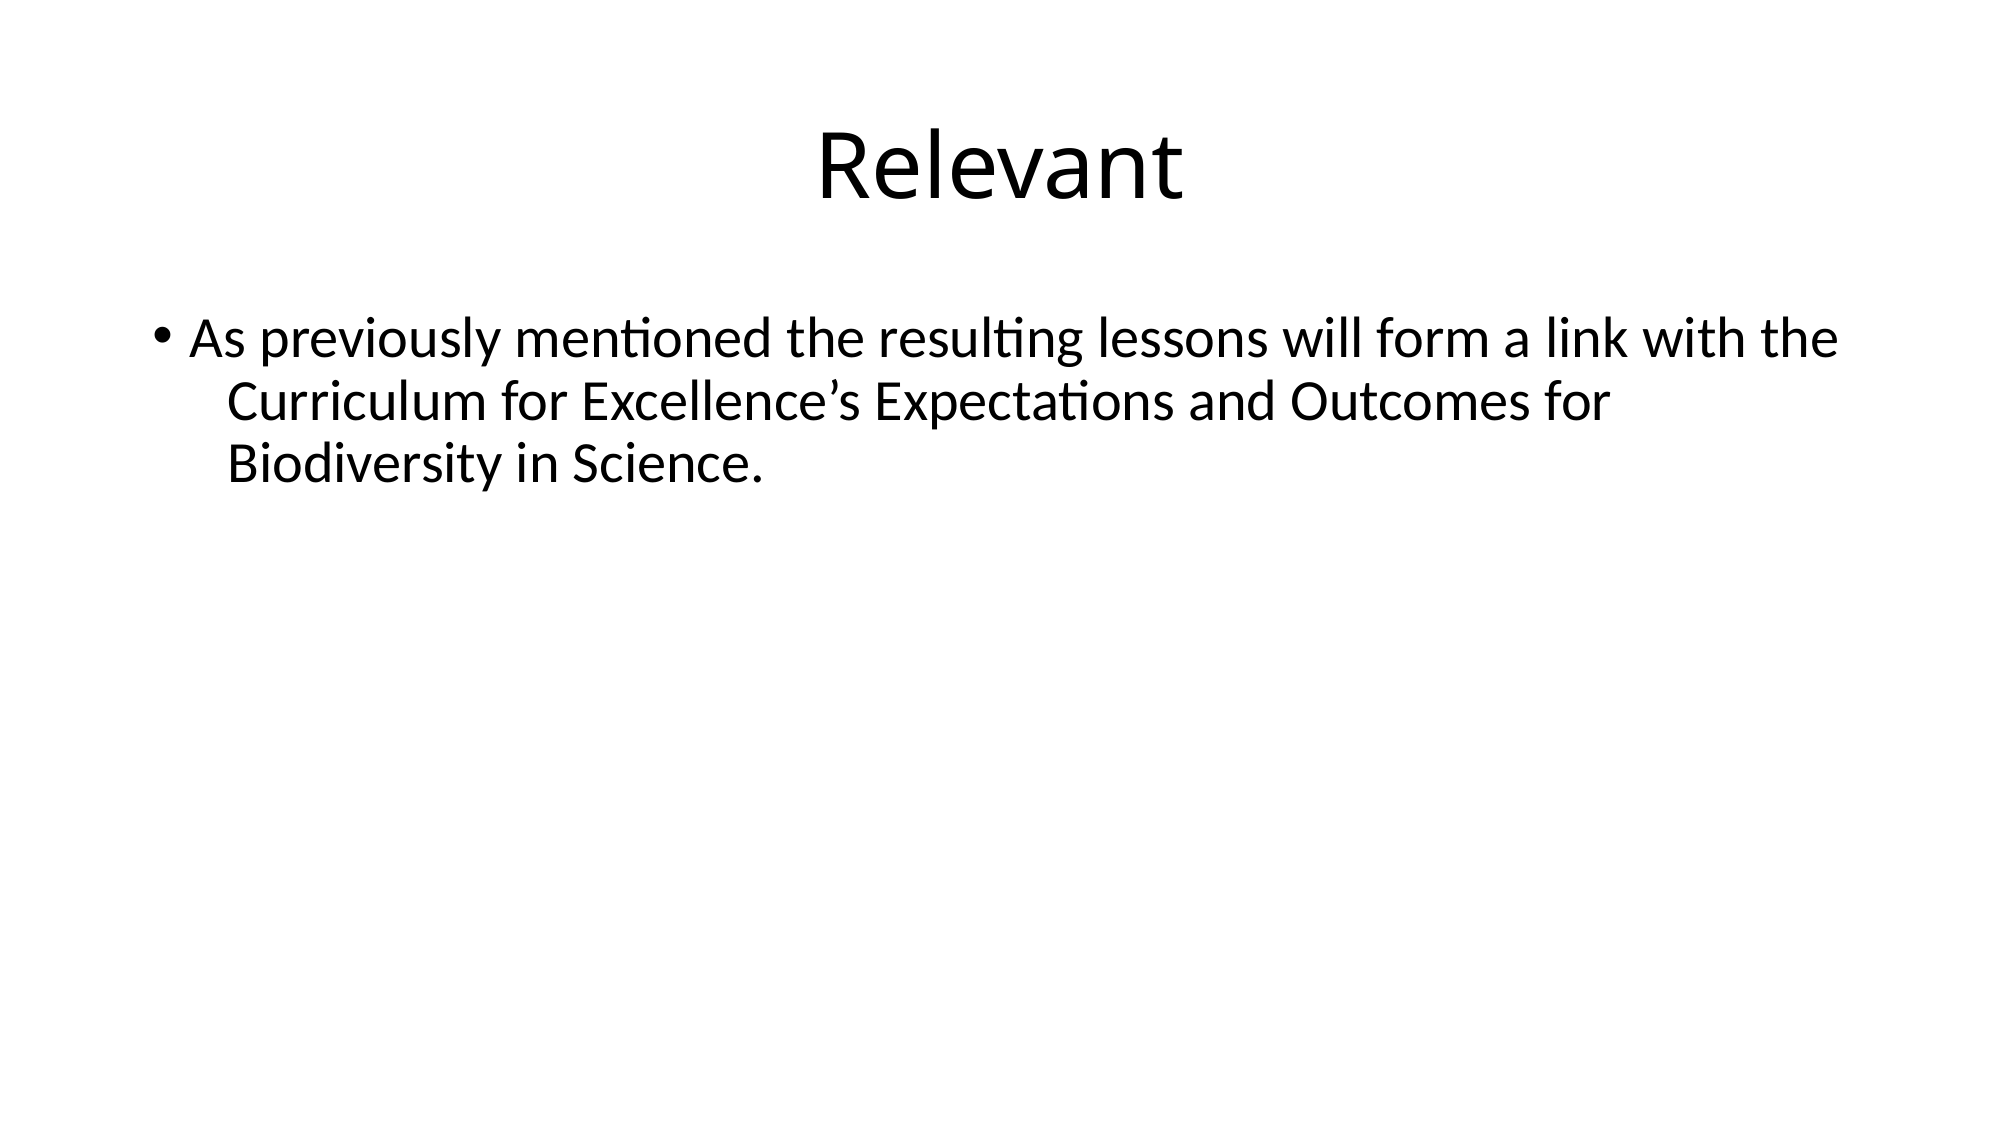

# Relevant
As previously mentioned the resulting lessons will form a link with the Curriculum for Excellence’s Expectations and Outcomes for Biodiversity in Science.